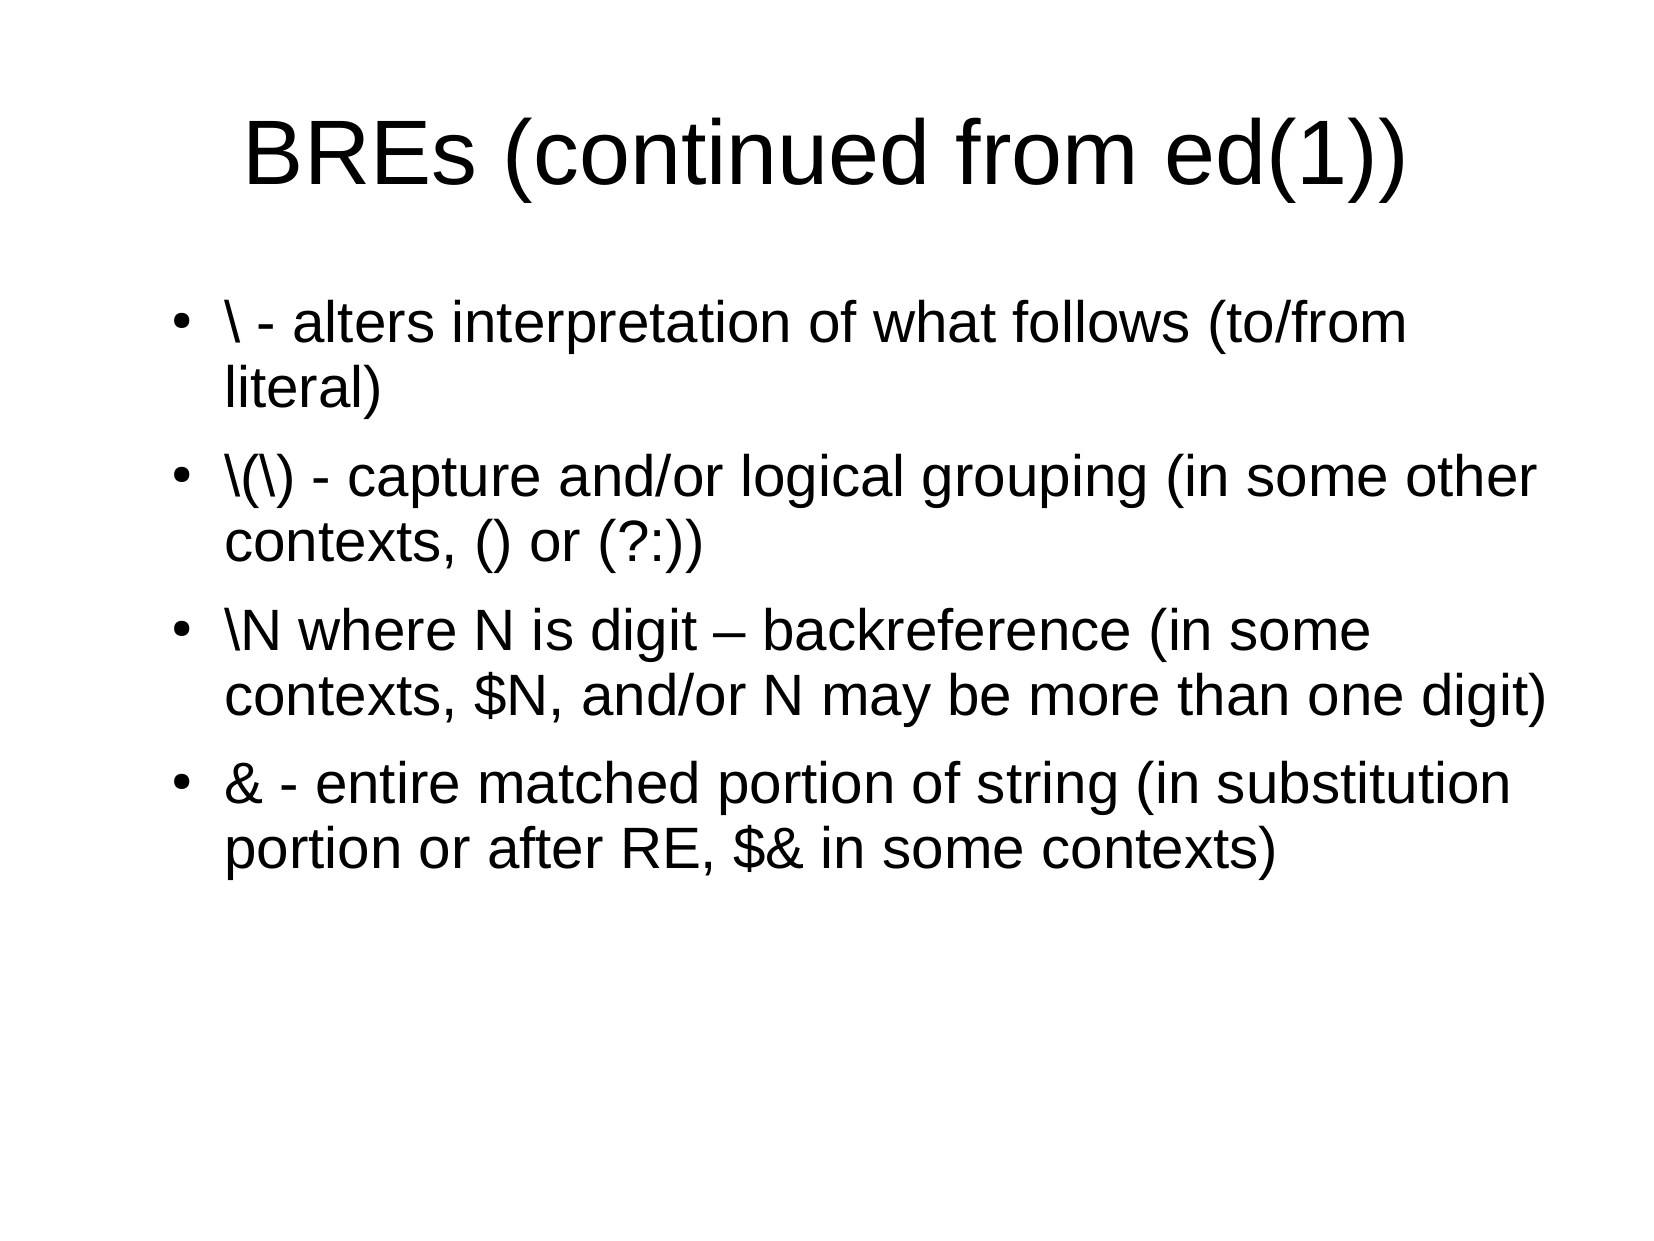

# BREs (continued from ed(1))
\ - alters interpretation of what follows (to/from literal)
\(\) - capture and/or logical grouping (in some other contexts, () or (?:))
\N where N is digit – backreference (in some contexts, $N, and/or N may be more than one digit)
& - entire matched portion of string (in substitution portion or after RE, $& in some contexts)